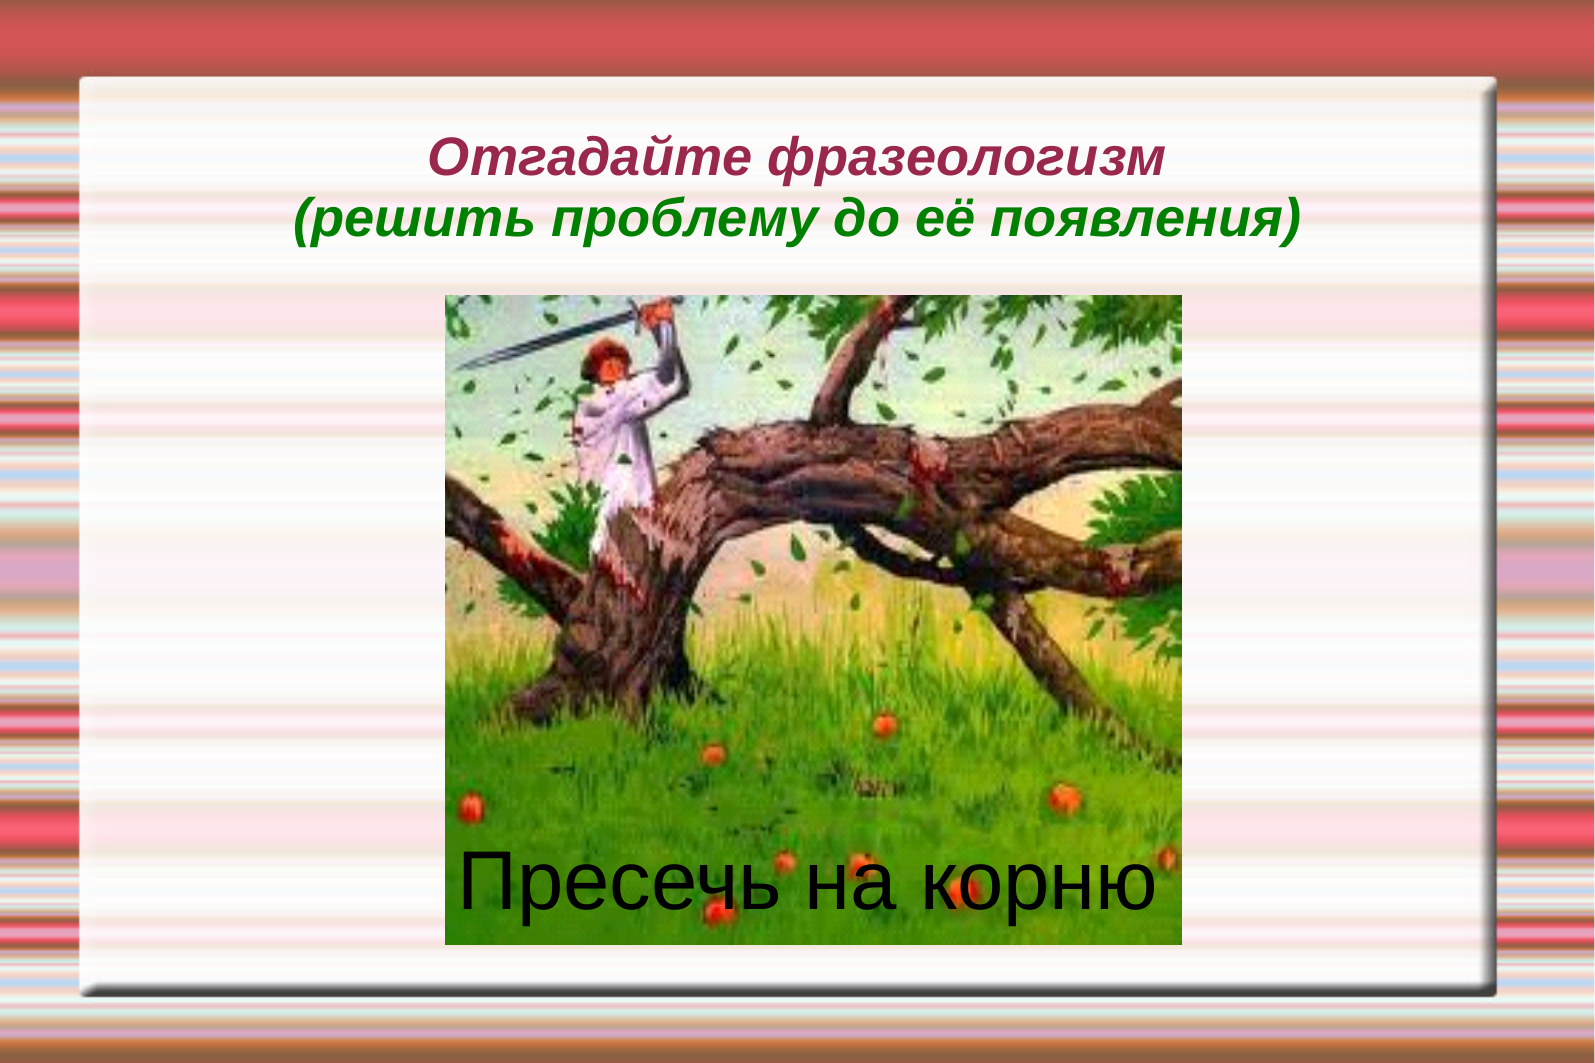

# Отгадайте фразеологизм (решить проблему до её появления)
Пресечь на корню